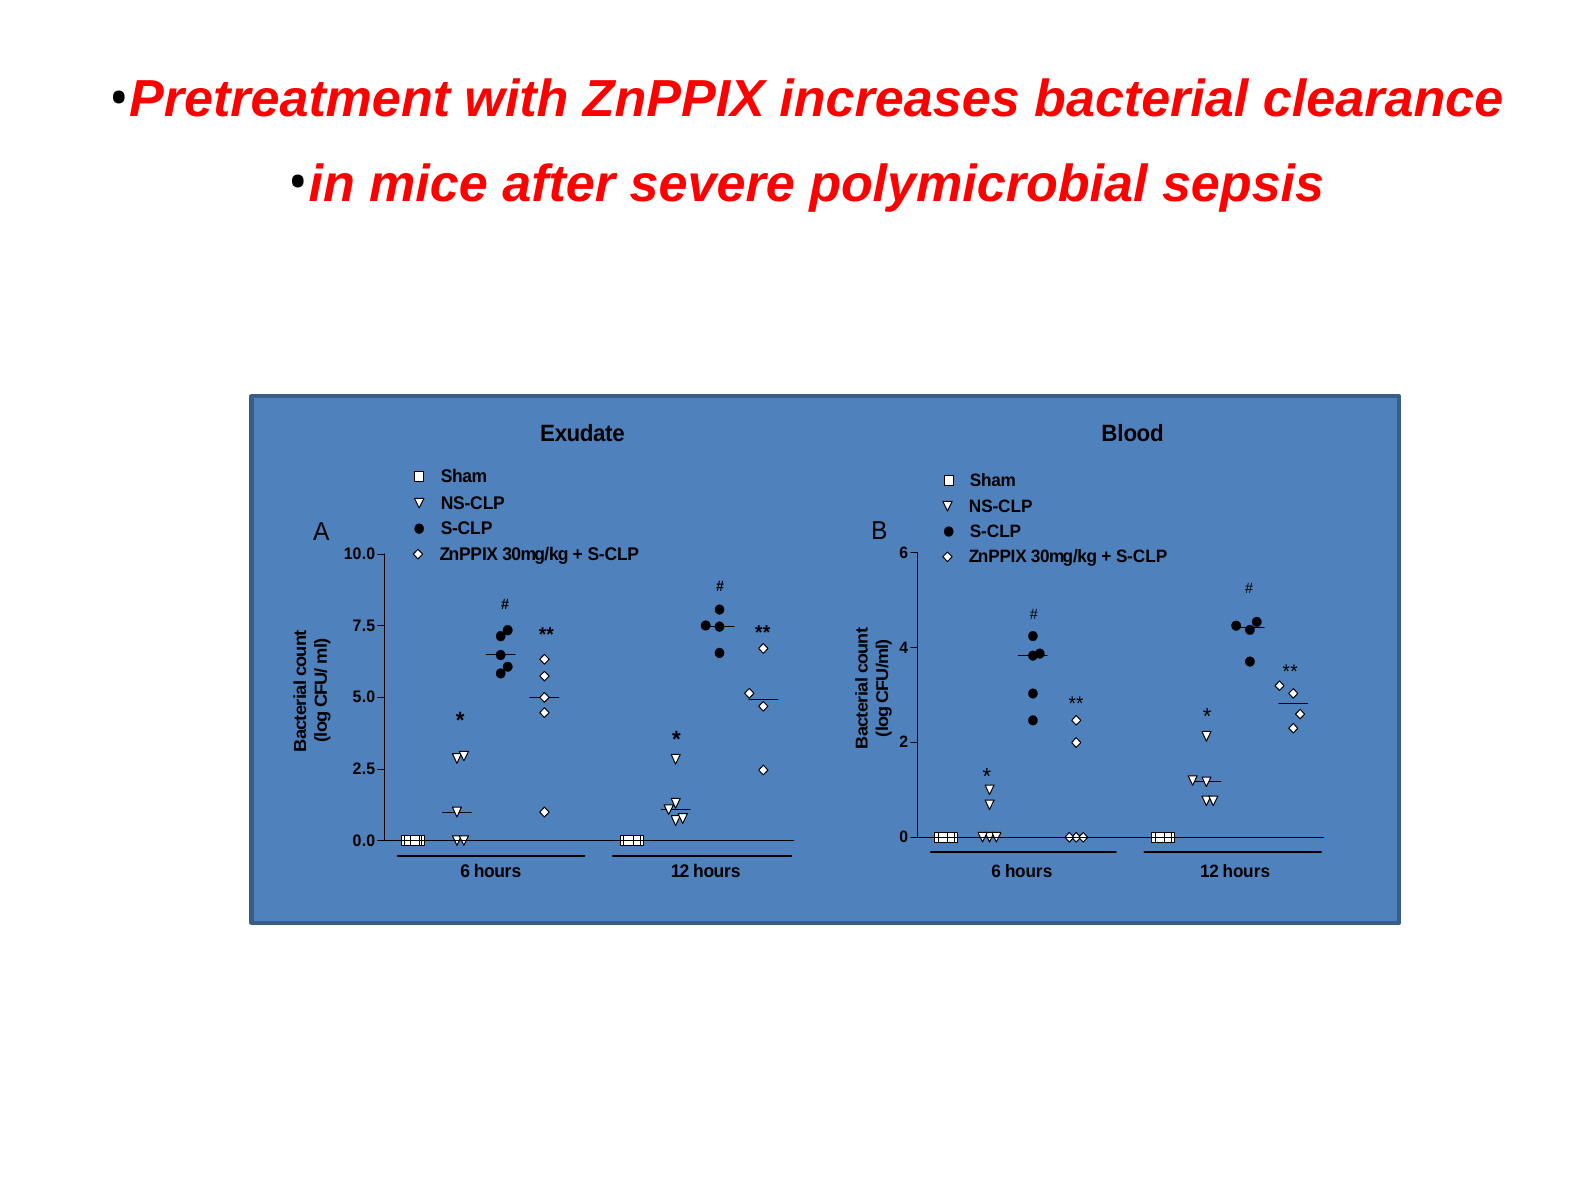

Pretreatment with ZnPPIX increases bacterial clearance
in mice after severe polymicrobial sepsis